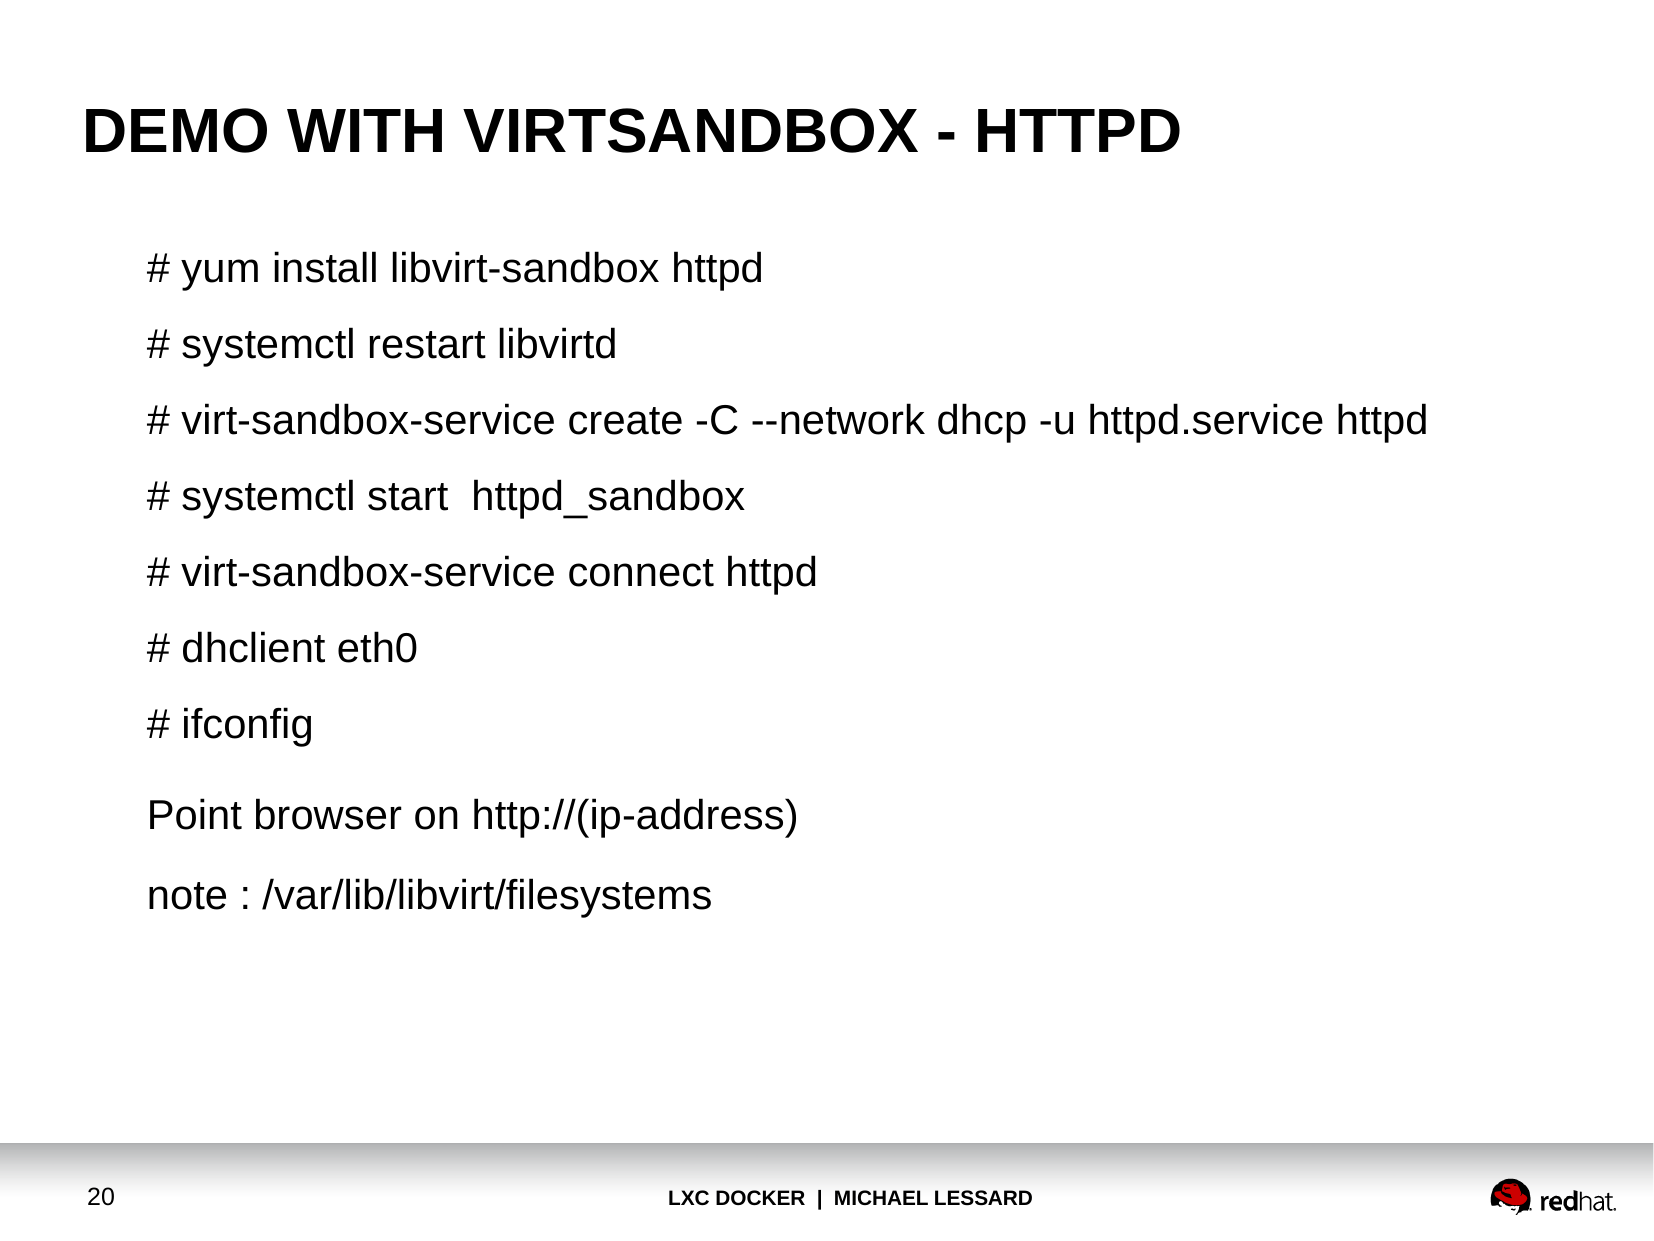

# DEMO WITH VIRTSANDBOX - HTTPD
# yum install libvirt-sandbox httpd
# systemctl restart libvirtd
# virt-sandbox-service create -C --network dhcp -u httpd.service httpd
# systemctl start httpd_sandbox
# virt-sandbox-service connect httpd
# dhclient eth0
# ifconfig
Point browser on http://(ip-address)
note : /var/lib/libvirt/filesystems